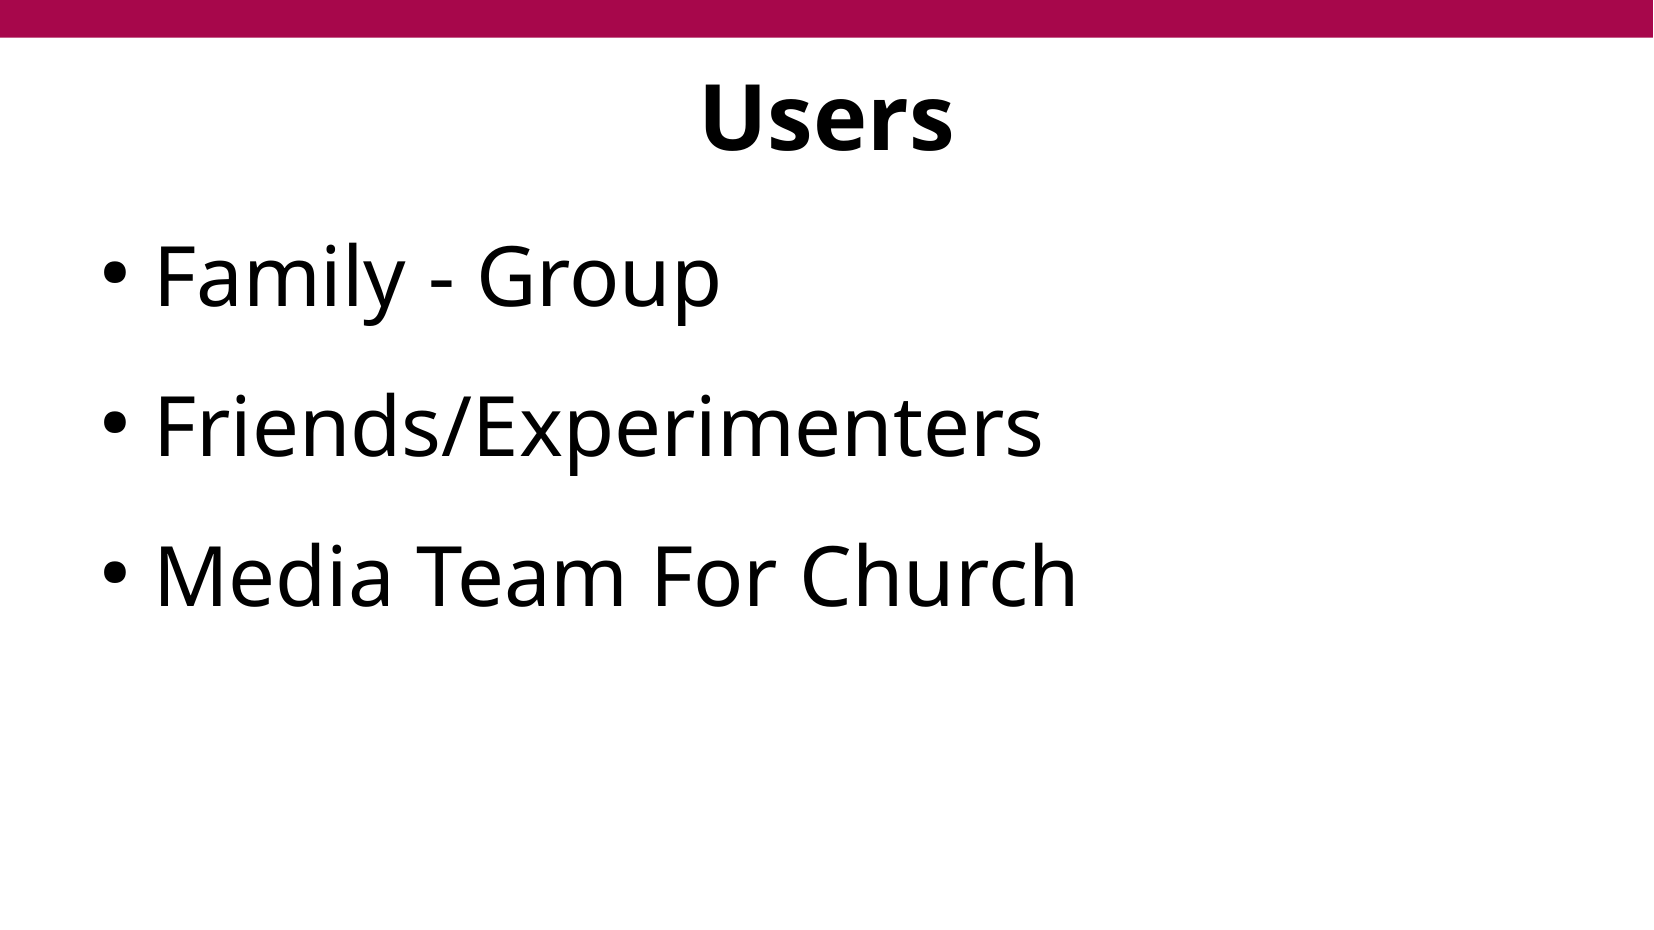

# Users
Family - Group
Friends/Experimenters
Media Team For Church